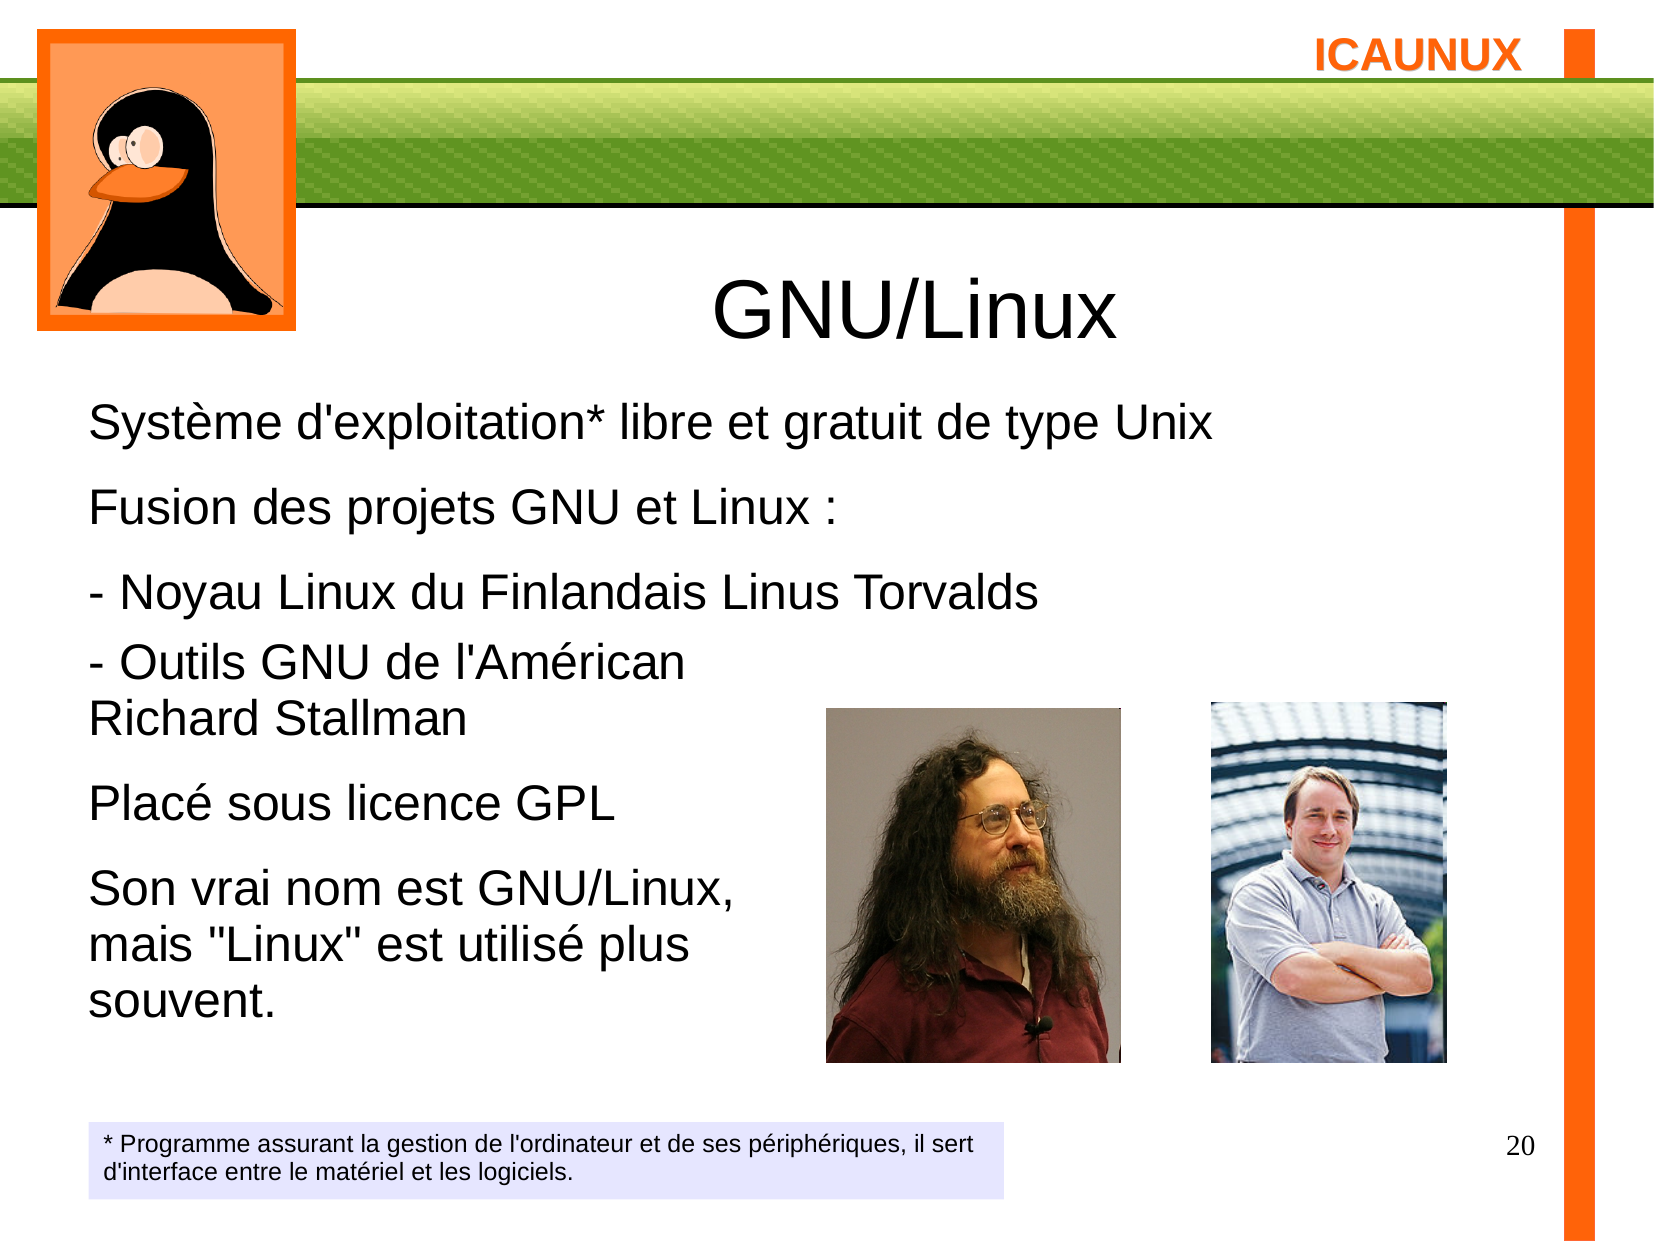

# GNU/Linux
Système d'exploitation* libre et gratuit de type Unix
Fusion des projets GNU et Linux :
- Noyau Linux du Finlandais Linus Torvalds
- Outils GNU de l'Américan Richard Stallman
Placé sous licence GPL
Son vrai nom est GNU/Linux, mais "Linux" est utilisé plus souvent.
* Programme assurant la gestion de l'ordinateur et de ses périphériques, il sert d'interface entre le matériel et les logiciels.
20